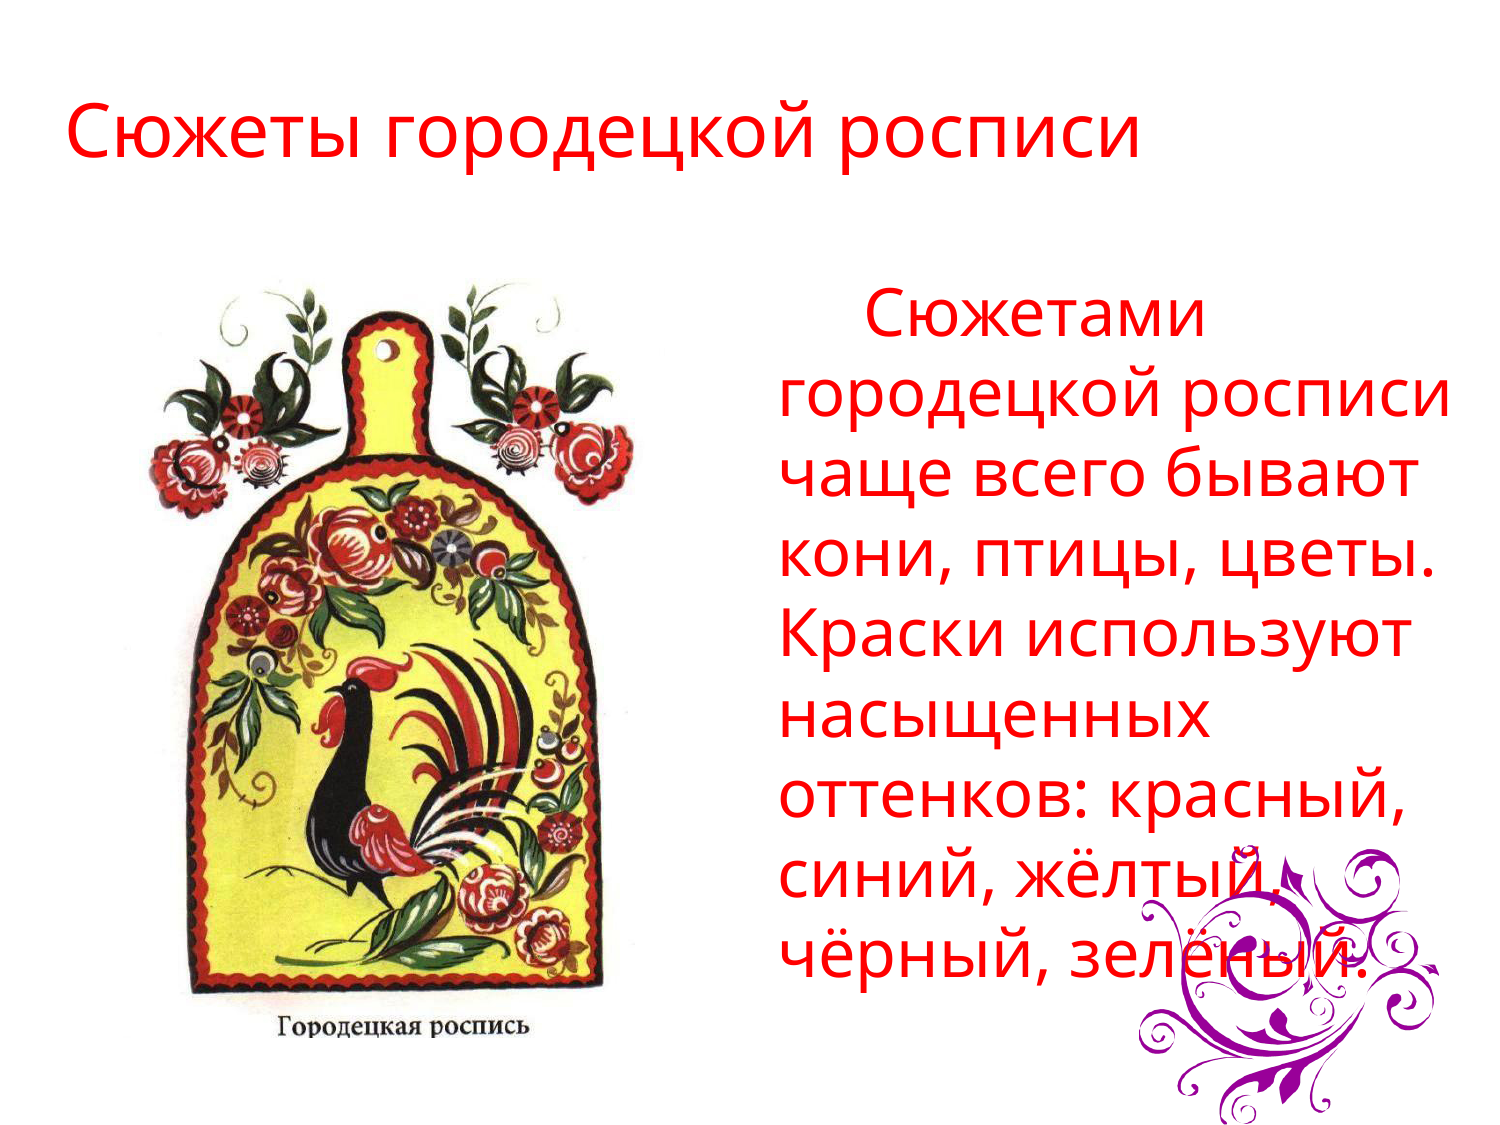

# Сюжеты городецкой росписи
 Сюжетами городецкой росписи чаще всего бывают кони, птицы, цветы. Краски используют насыщенных оттенков: красный, синий, жёлтый, чёрный, зелёный.